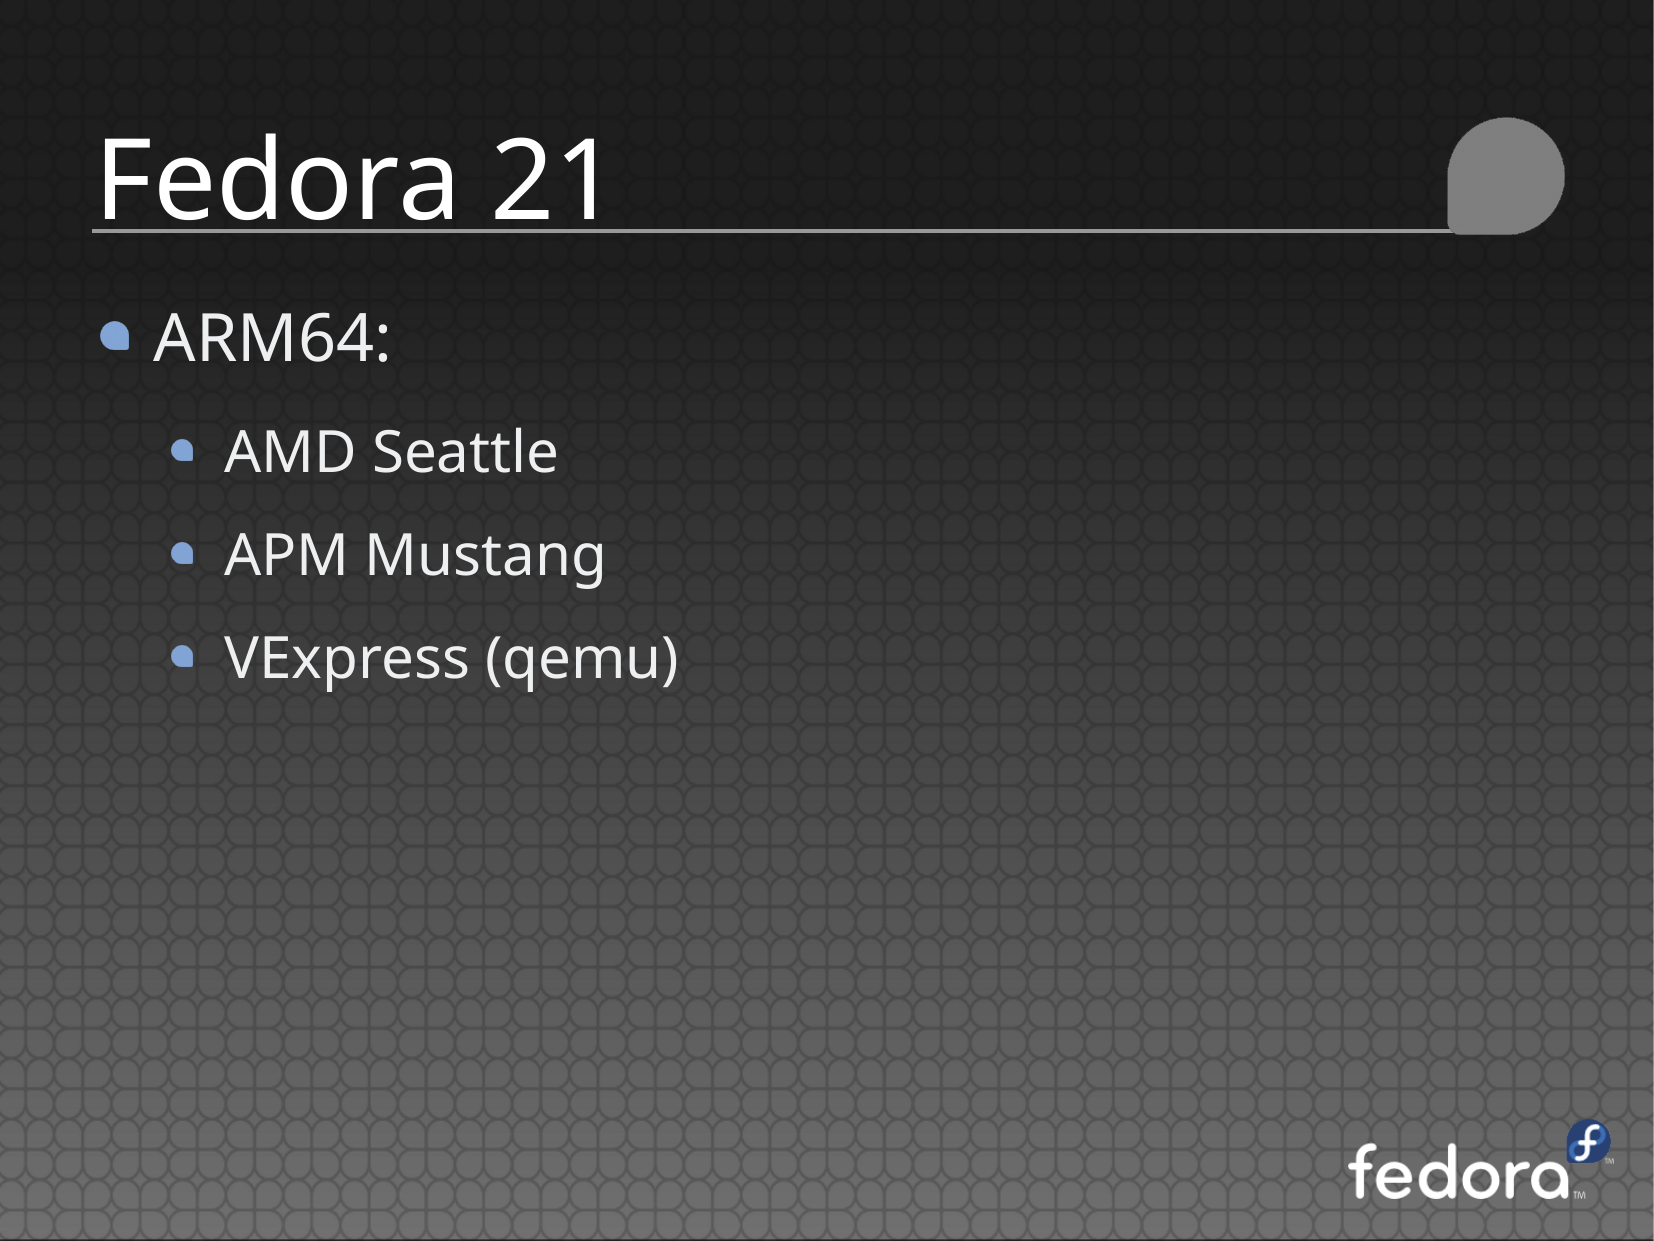

Fedora 21
# ARM64:
AMD Seattle
APM Mustang
VExpress (qemu)